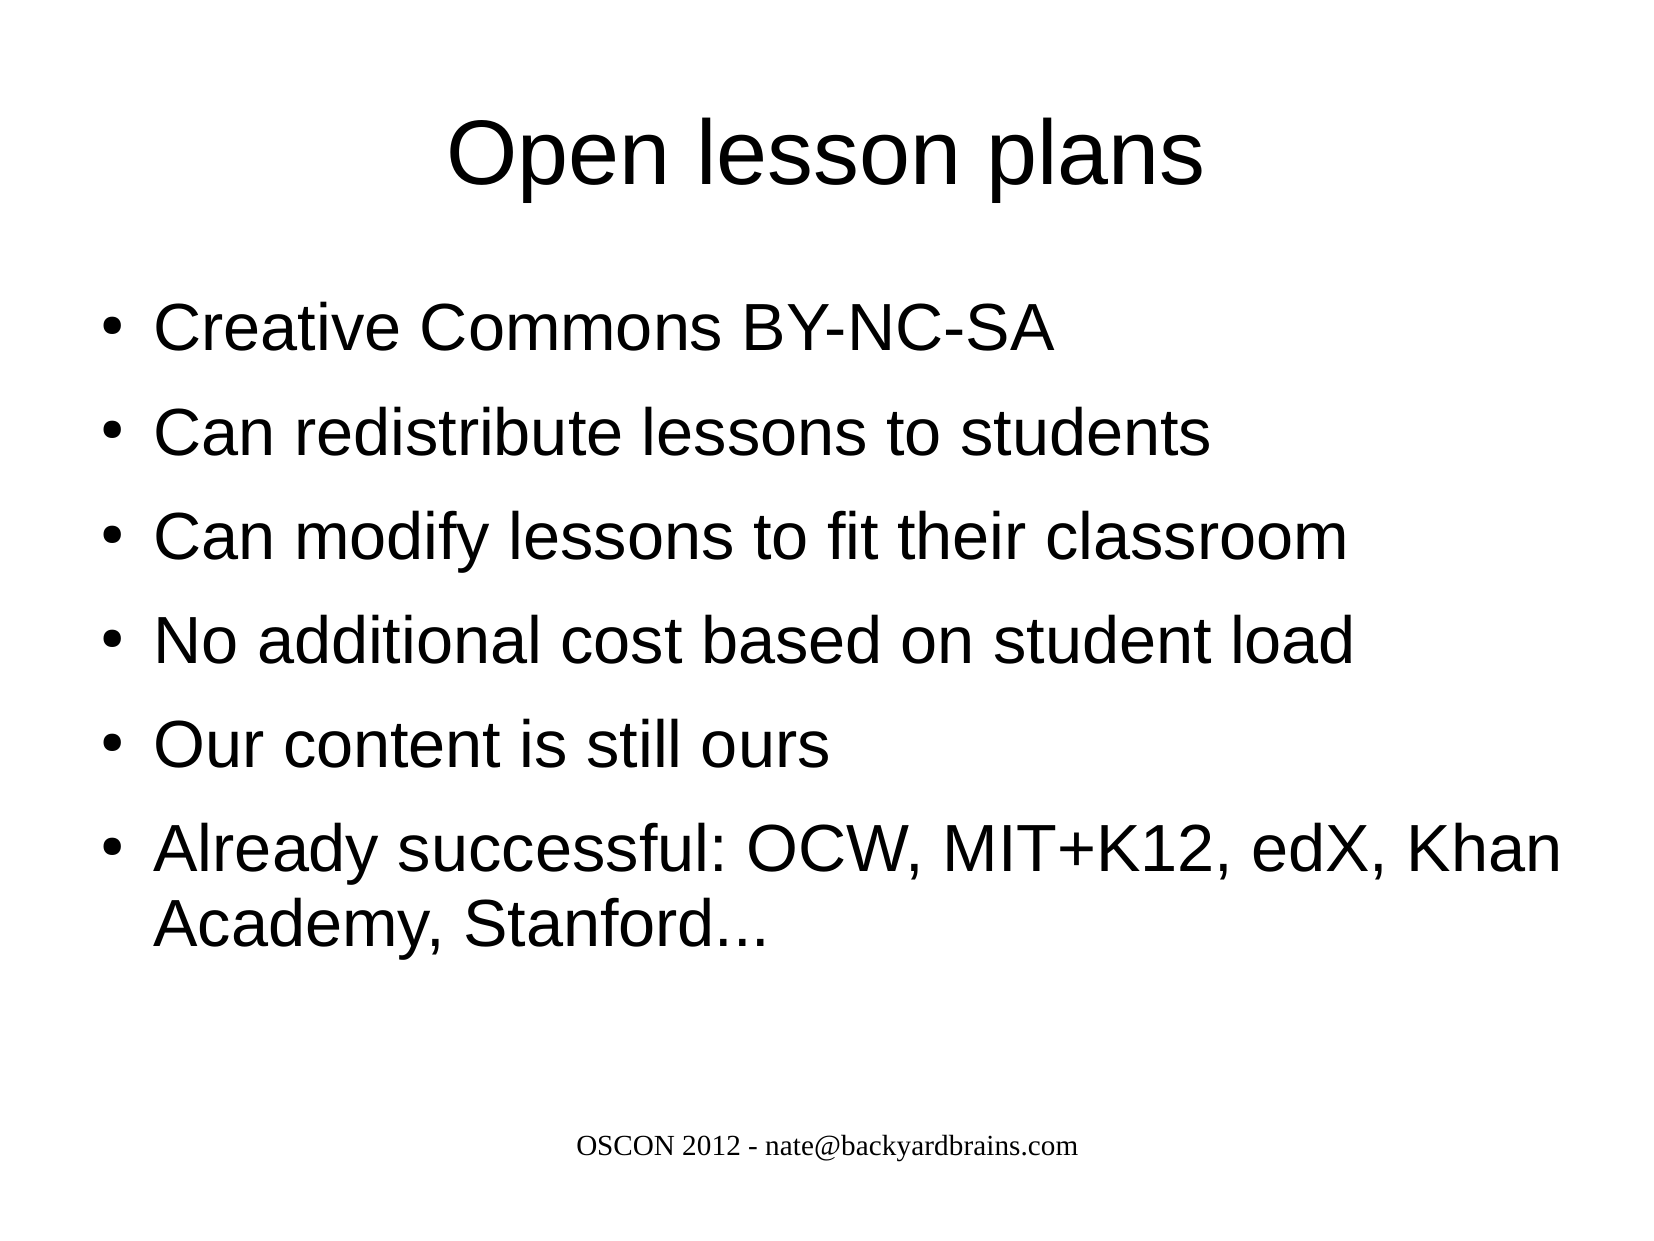

# Open lesson plans
Creative Commons BY-NC-SA
Can redistribute lessons to students
Can modify lessons to fit their classroom
No additional cost based on student load
Our content is still ours
Already successful: OCW, MIT+K12, edX, Khan Academy, Stanford...
OSCON 2012 - nate@backyardbrains.com